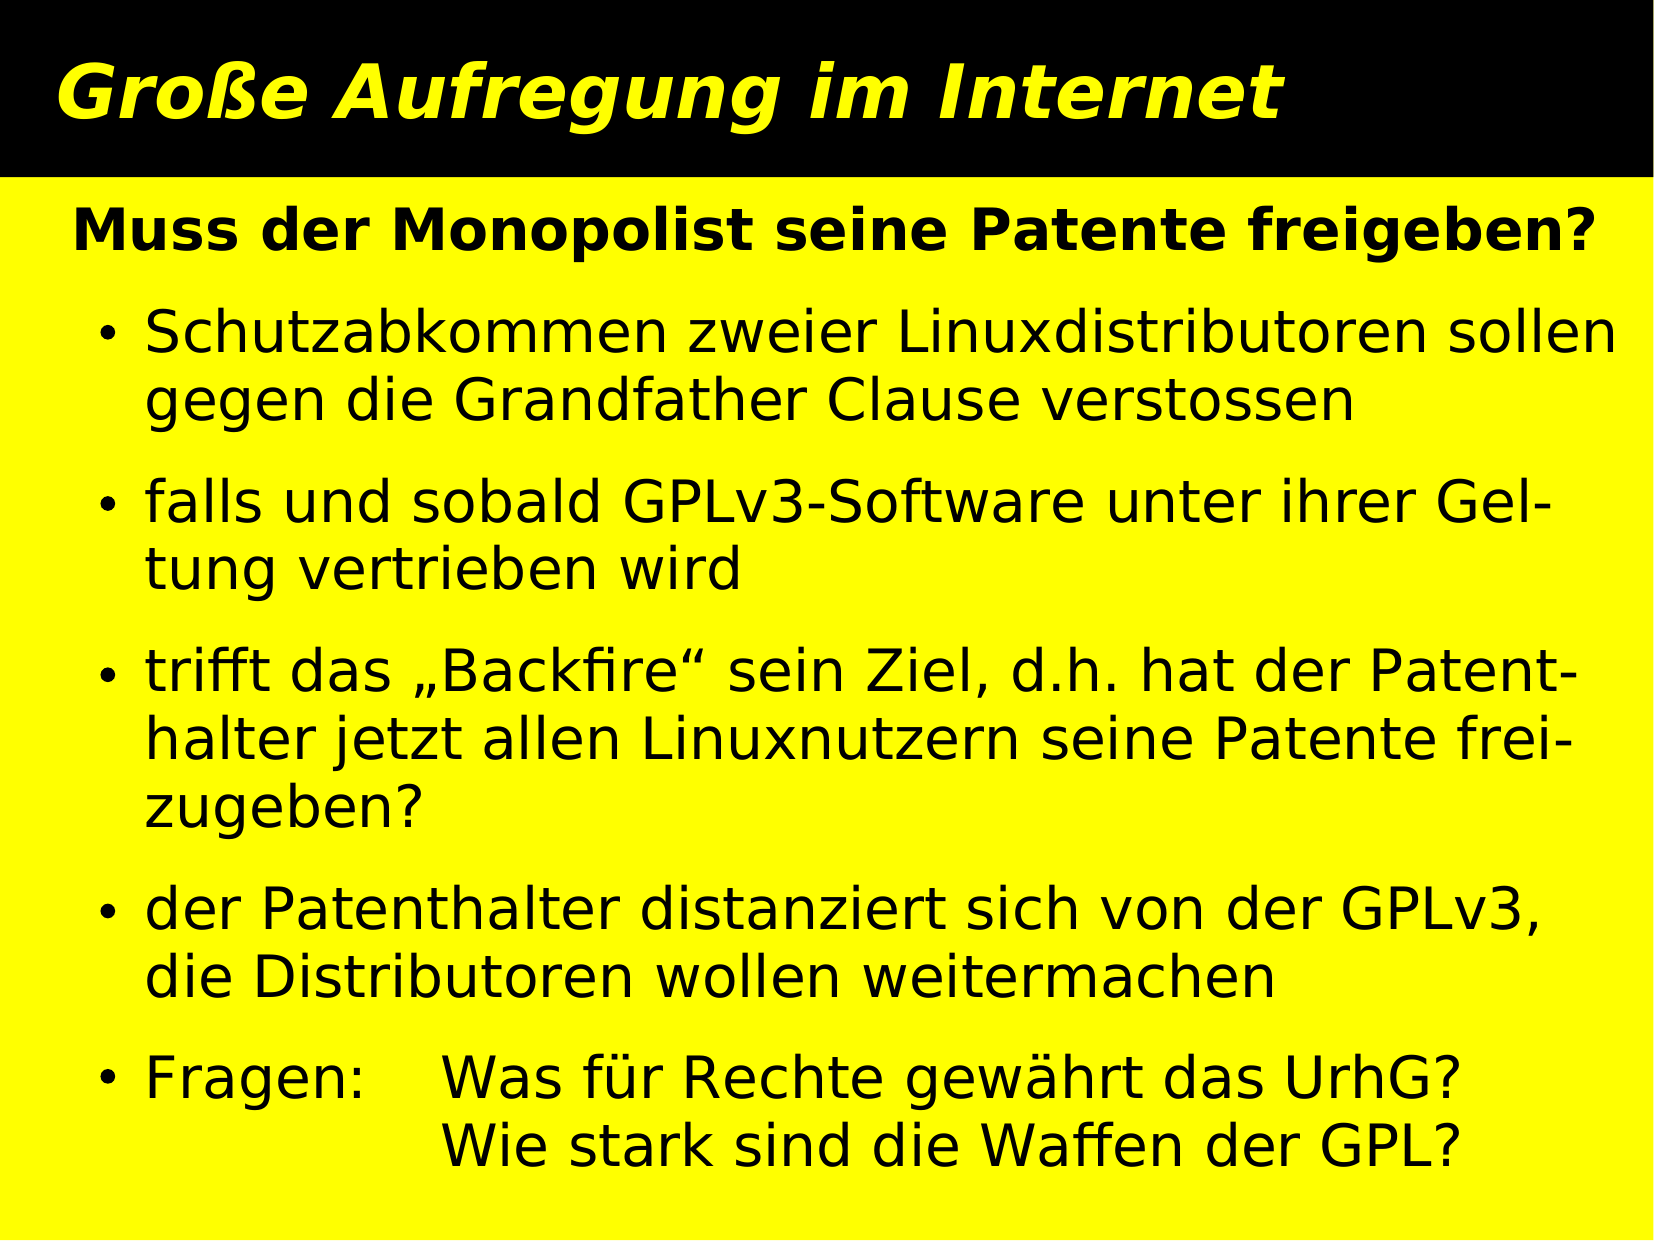

Große Aufregung im Internet
Muss der Monopolist seine Patente freigeben?
	Schutzabkommen zweier Linuxdistributoren sollen
	gegen die Grandfather Clause verstossen
	falls und sobald GPLv3-Software unter ihrer Gel-
	tung vertrieben wird
	trifft das „Backfire“ sein Ziel, d.h. hat der Patent-
	halter jetzt allen Linuxnutzern seine Patente frei-
	zugeben?
	der Patenthalter distanziert sich von der GPLv3,
	die Distributoren wollen weitermachen
	Fragen: 	Was für Rechte gewährt das UrhG?
					Wie stark sind die Waffen der GPL?